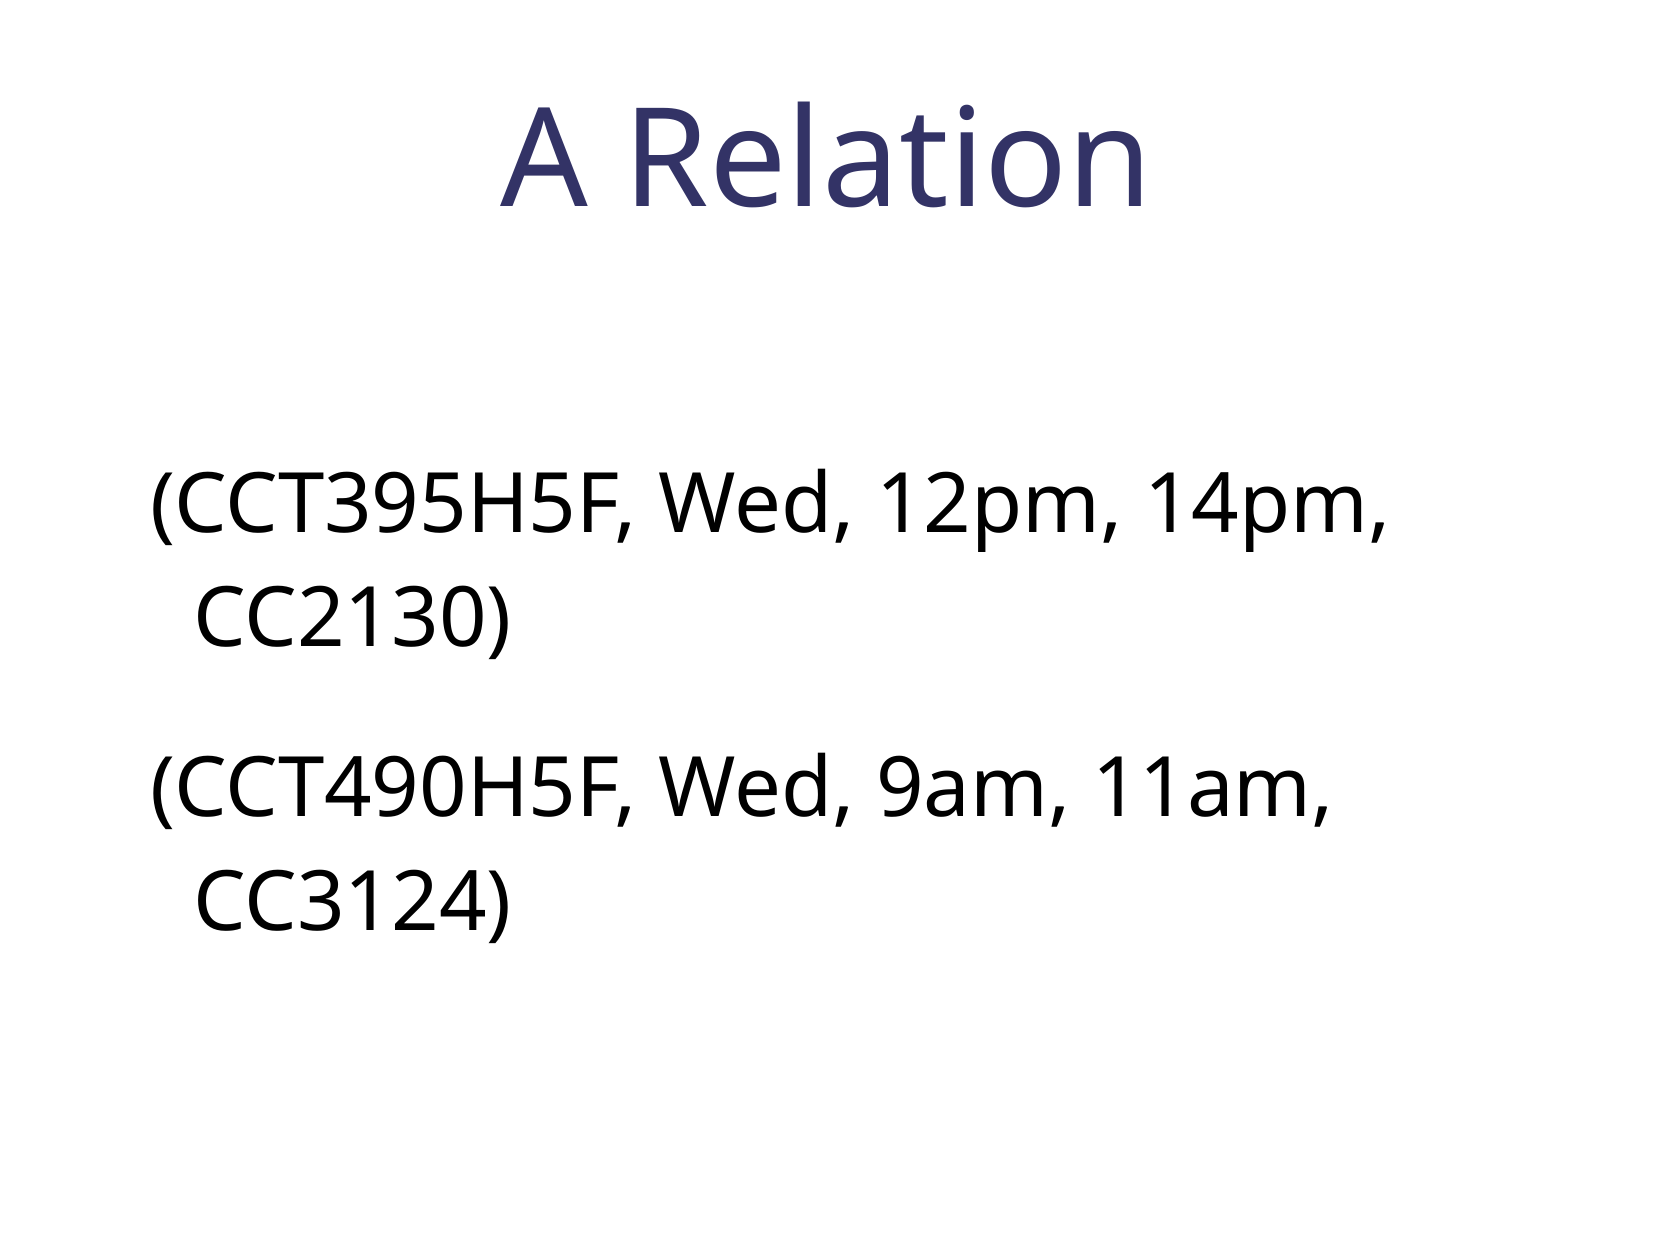

# A Relation
(CCT395H5F, Wed, 12pm, 14pm,
 CC2130)
(CCT490H5F, Wed, 9am, 11am,
 CC3124)